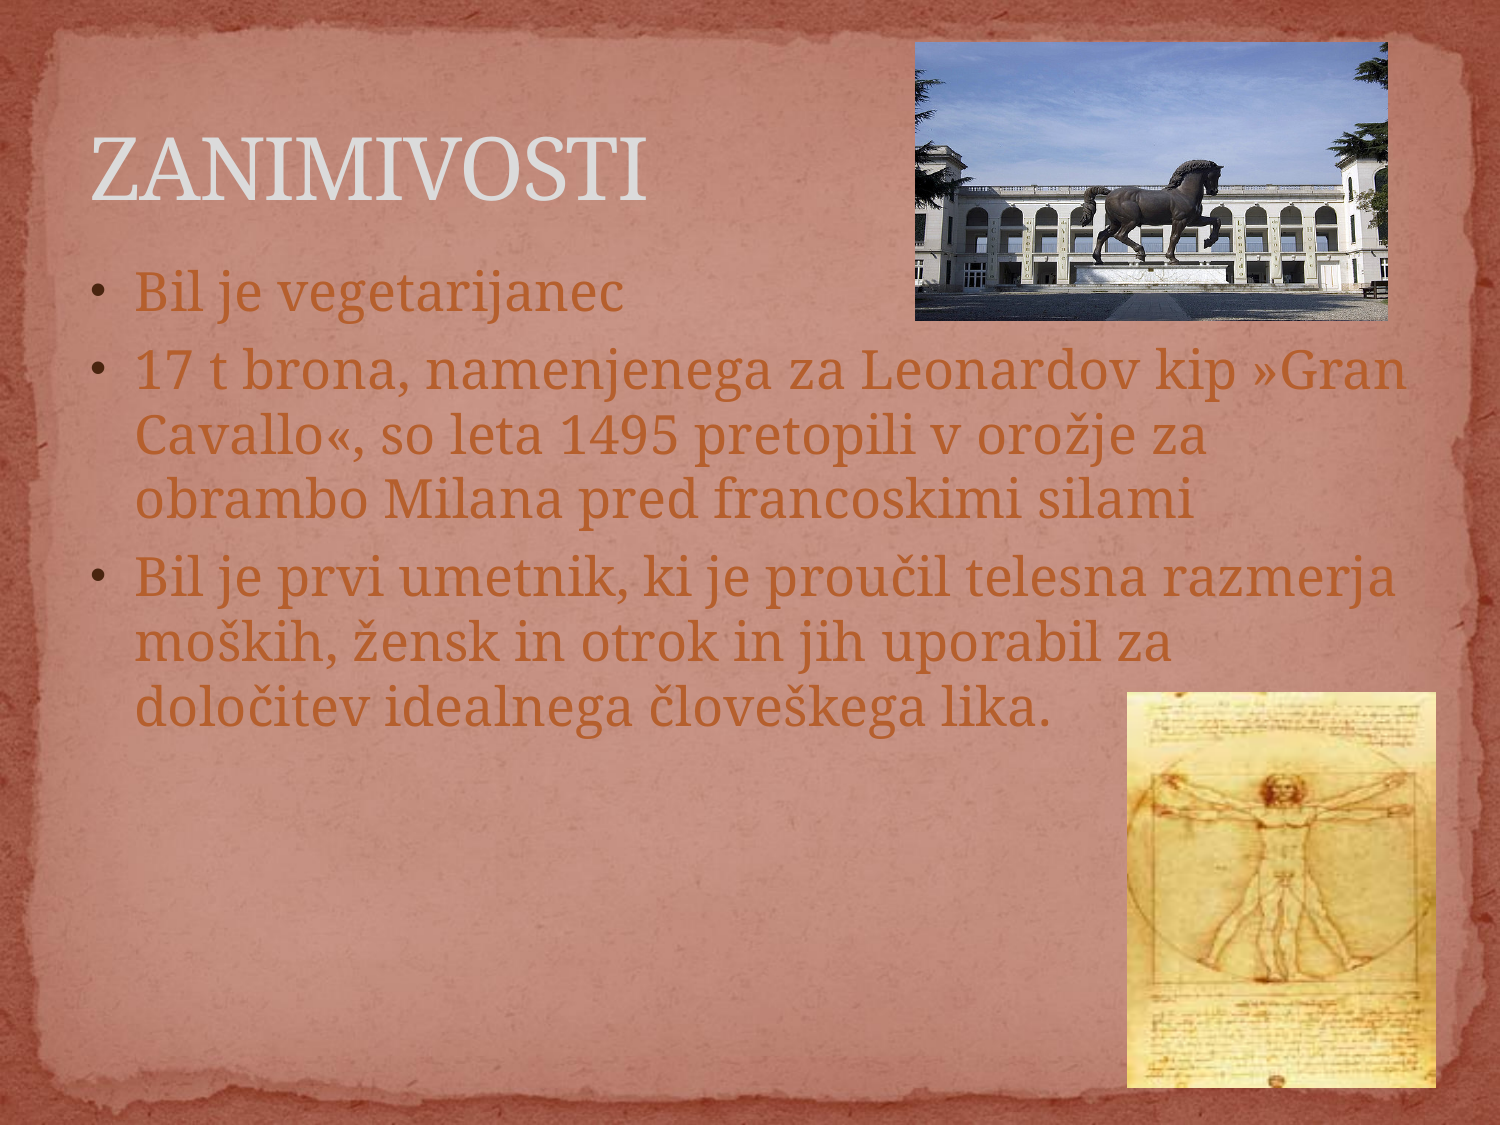

ZANIMIVOSTI
# Bil je vegetarijanec
17 t brona, namenjenega za Leonardov kip »Gran Cavallo«, so leta 1495 pretopili v orožje za obrambo Milana pred francoskimi silami
Bil je prvi umetnik, ki je proučil telesna razmerja moških, žensk in otrok in jih uporabil za določitev idealnega človeškega lika.